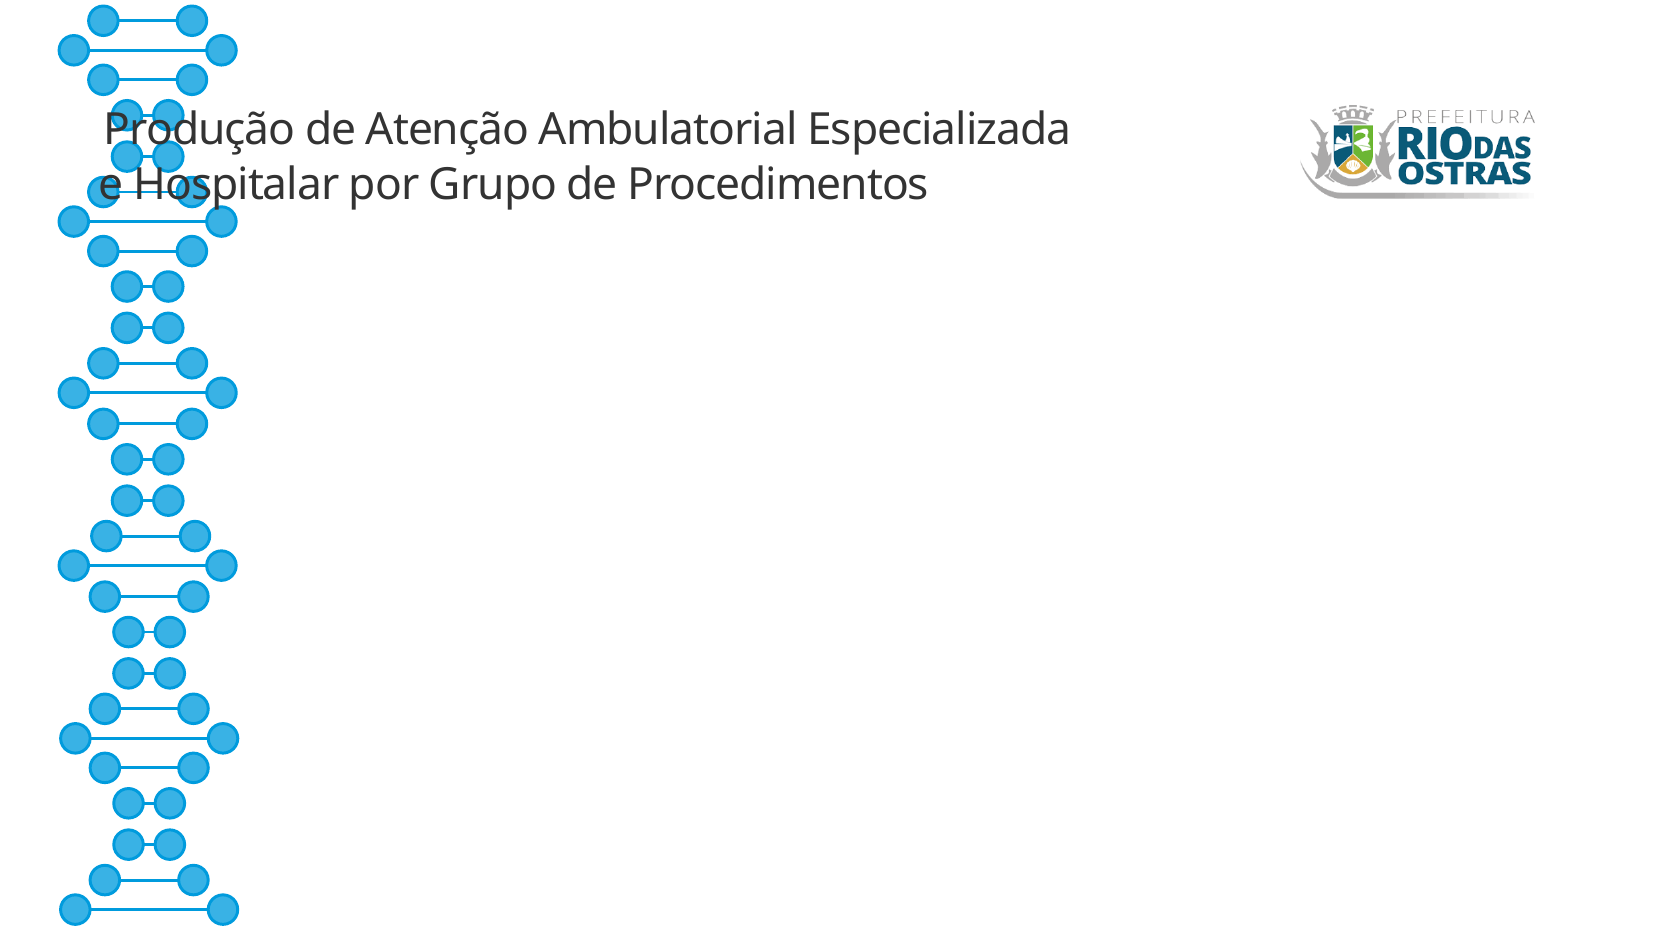

# Produção de Atenção Ambulatorial Especializada e Hospitalar por Grupo de Procedimentos